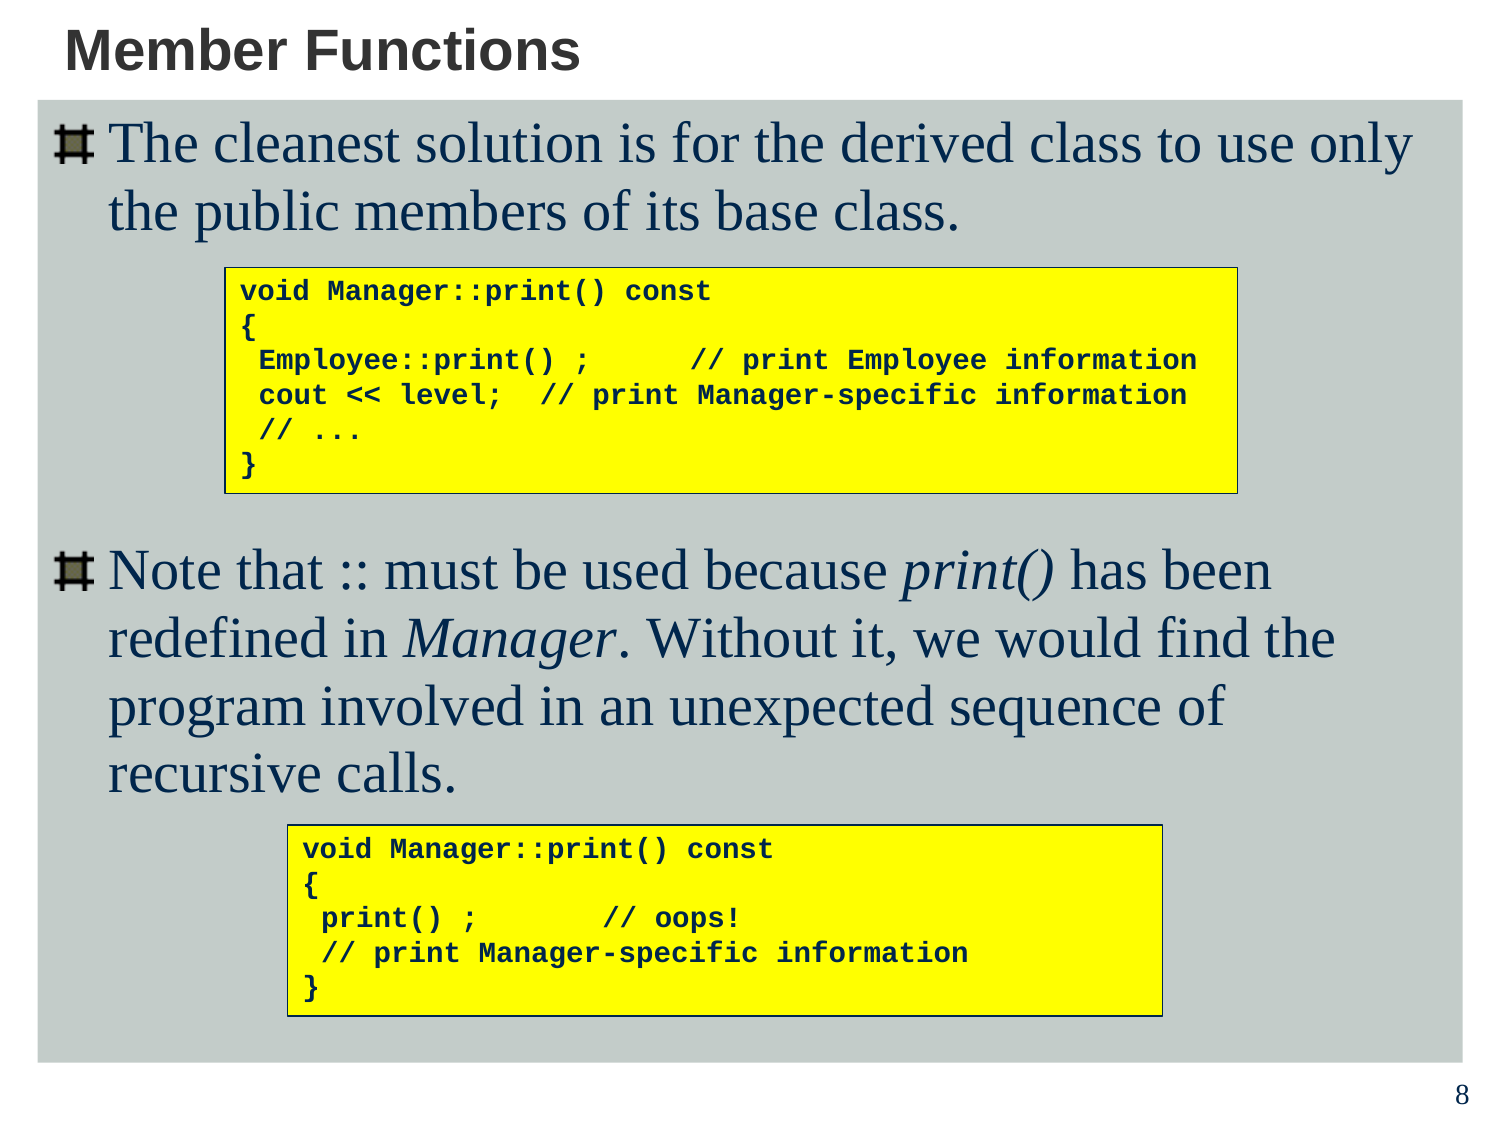

# Member Functions
The cleanest solution is for the derived class to use only the public members of its base class.
Note that :: must be used because print() has been redefined in Manager. Without it, we would find the program involved in an unexpected sequence of recursive calls.
void Manager::print() const
{
	Employee::print() ; 	// print Employee information
	cout << level; 	// print Manager-specific information
	// ...
}
void Manager::print() const
{
	print() ; 	// oops!
	// print Manager-specific information
}